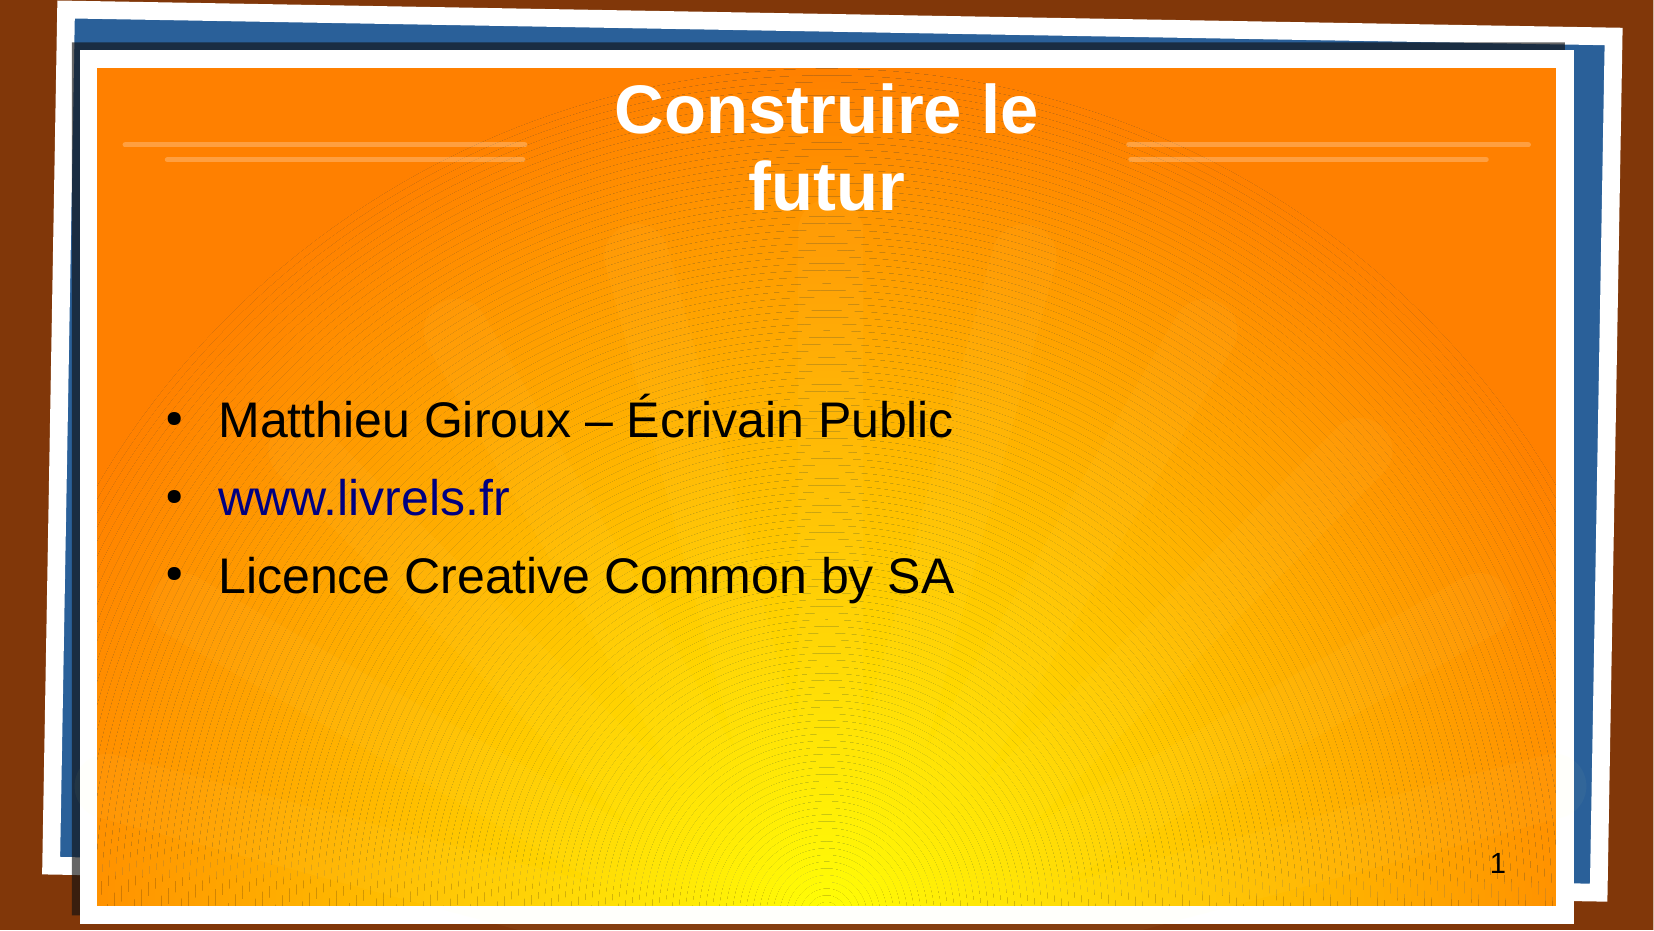

# Construire le futur
Matthieu Giroux – Écrivain Public
www.livrels.fr
Licence Creative Common by SA
1